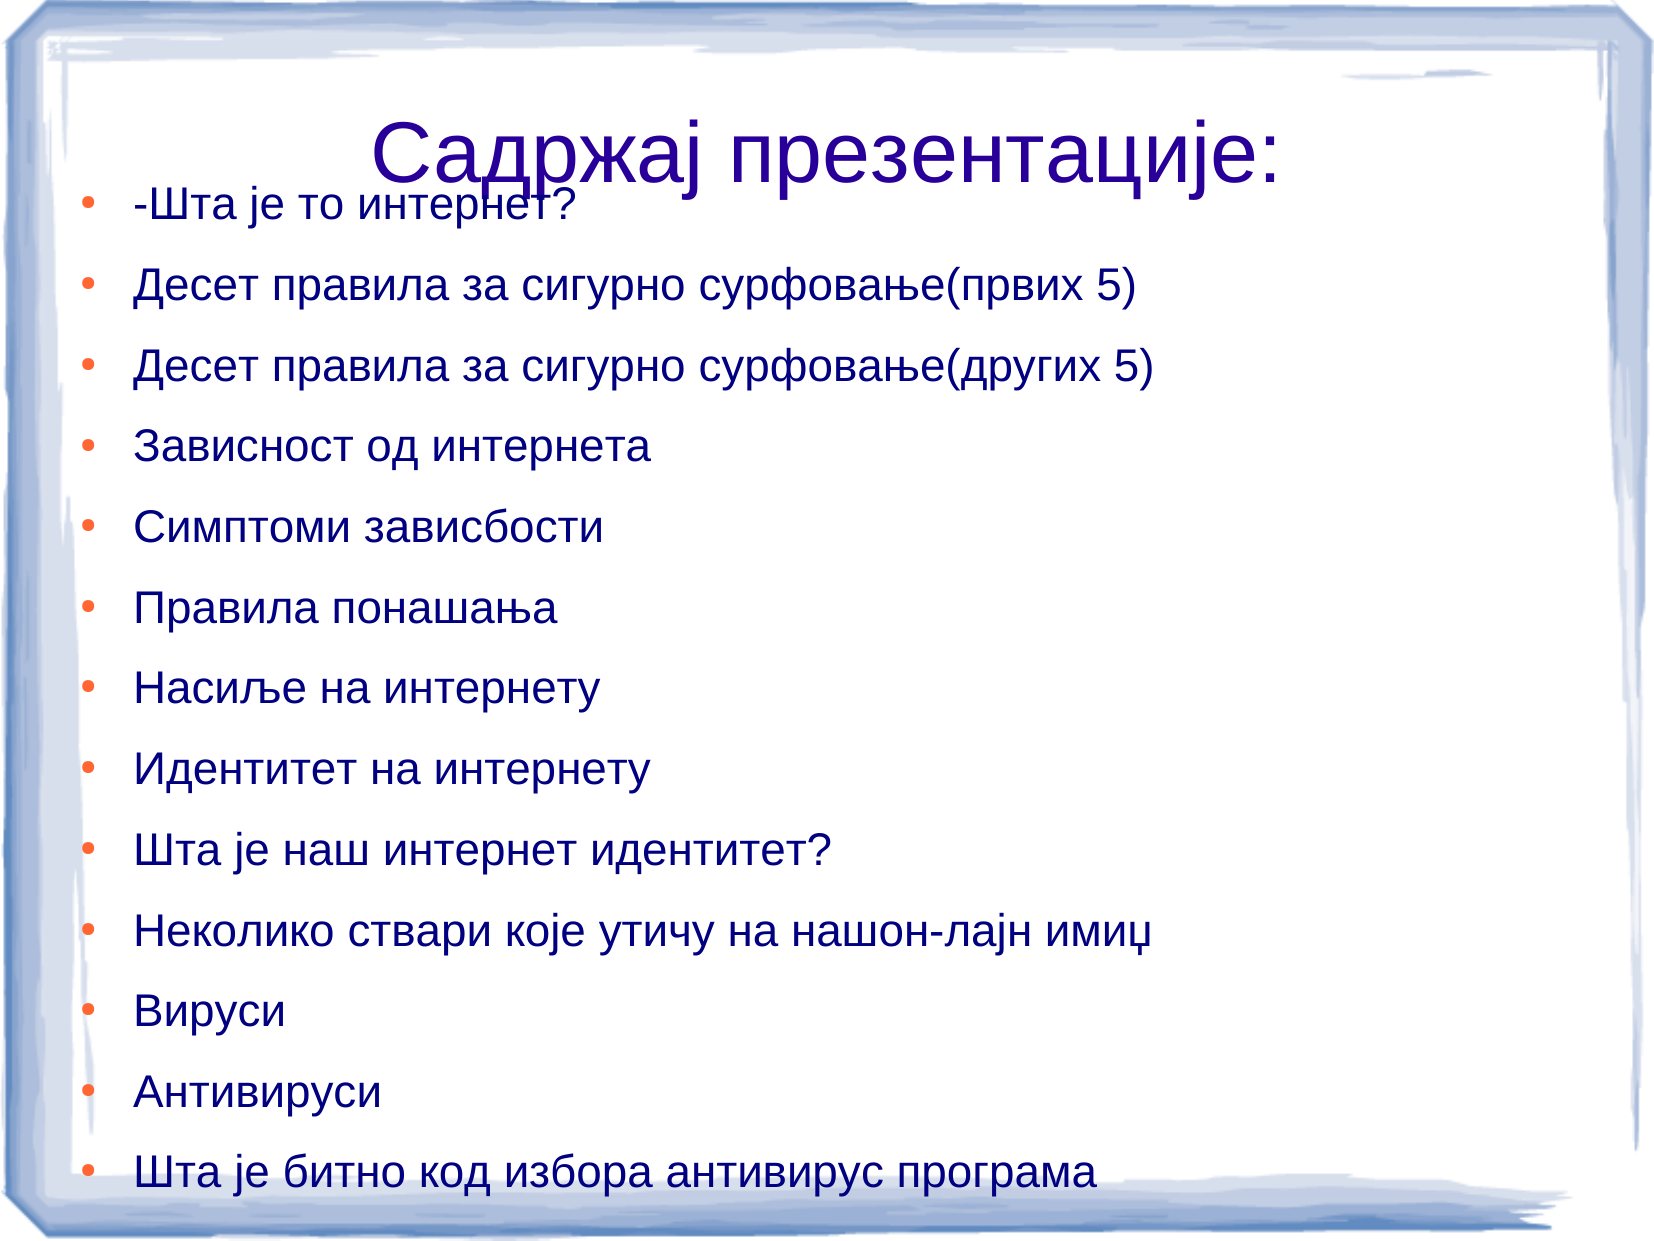

# Садржај презентације:
-Шта је то интернет?
Десет правила за сигурно сурфовање(првих 5)
Десет правила за сигурно сурфовање(других 5)
Зависност од интернета
Симптоми зависбости
Правила понашања
Насиље на интернету
Идентитет на интернету
Шта је наш интернет идентитет?
Неколико ствари које утичу на нашон-лајн имиџ
Вируси
Антивируси
Шта је битно код избора антивирус програма